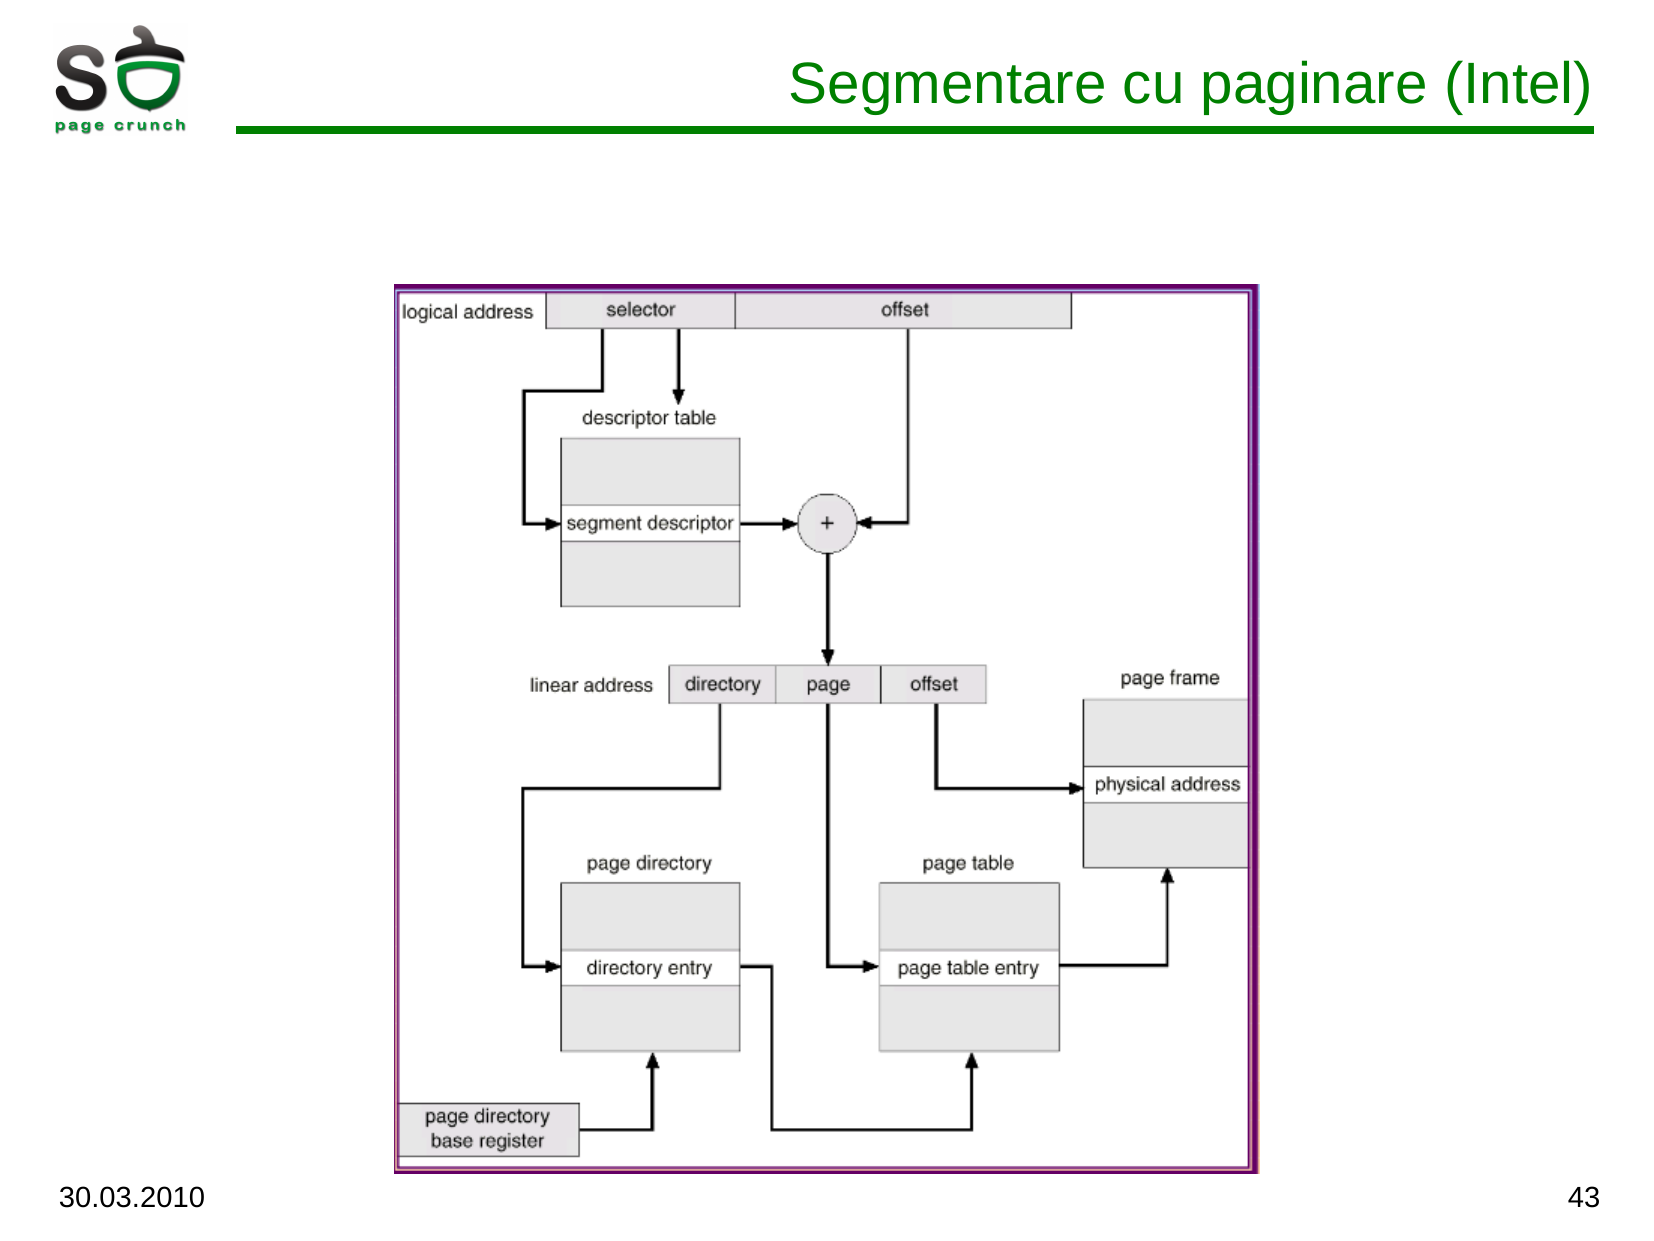

# Segmentare cu paginare (Intel)
30.03.2010
43